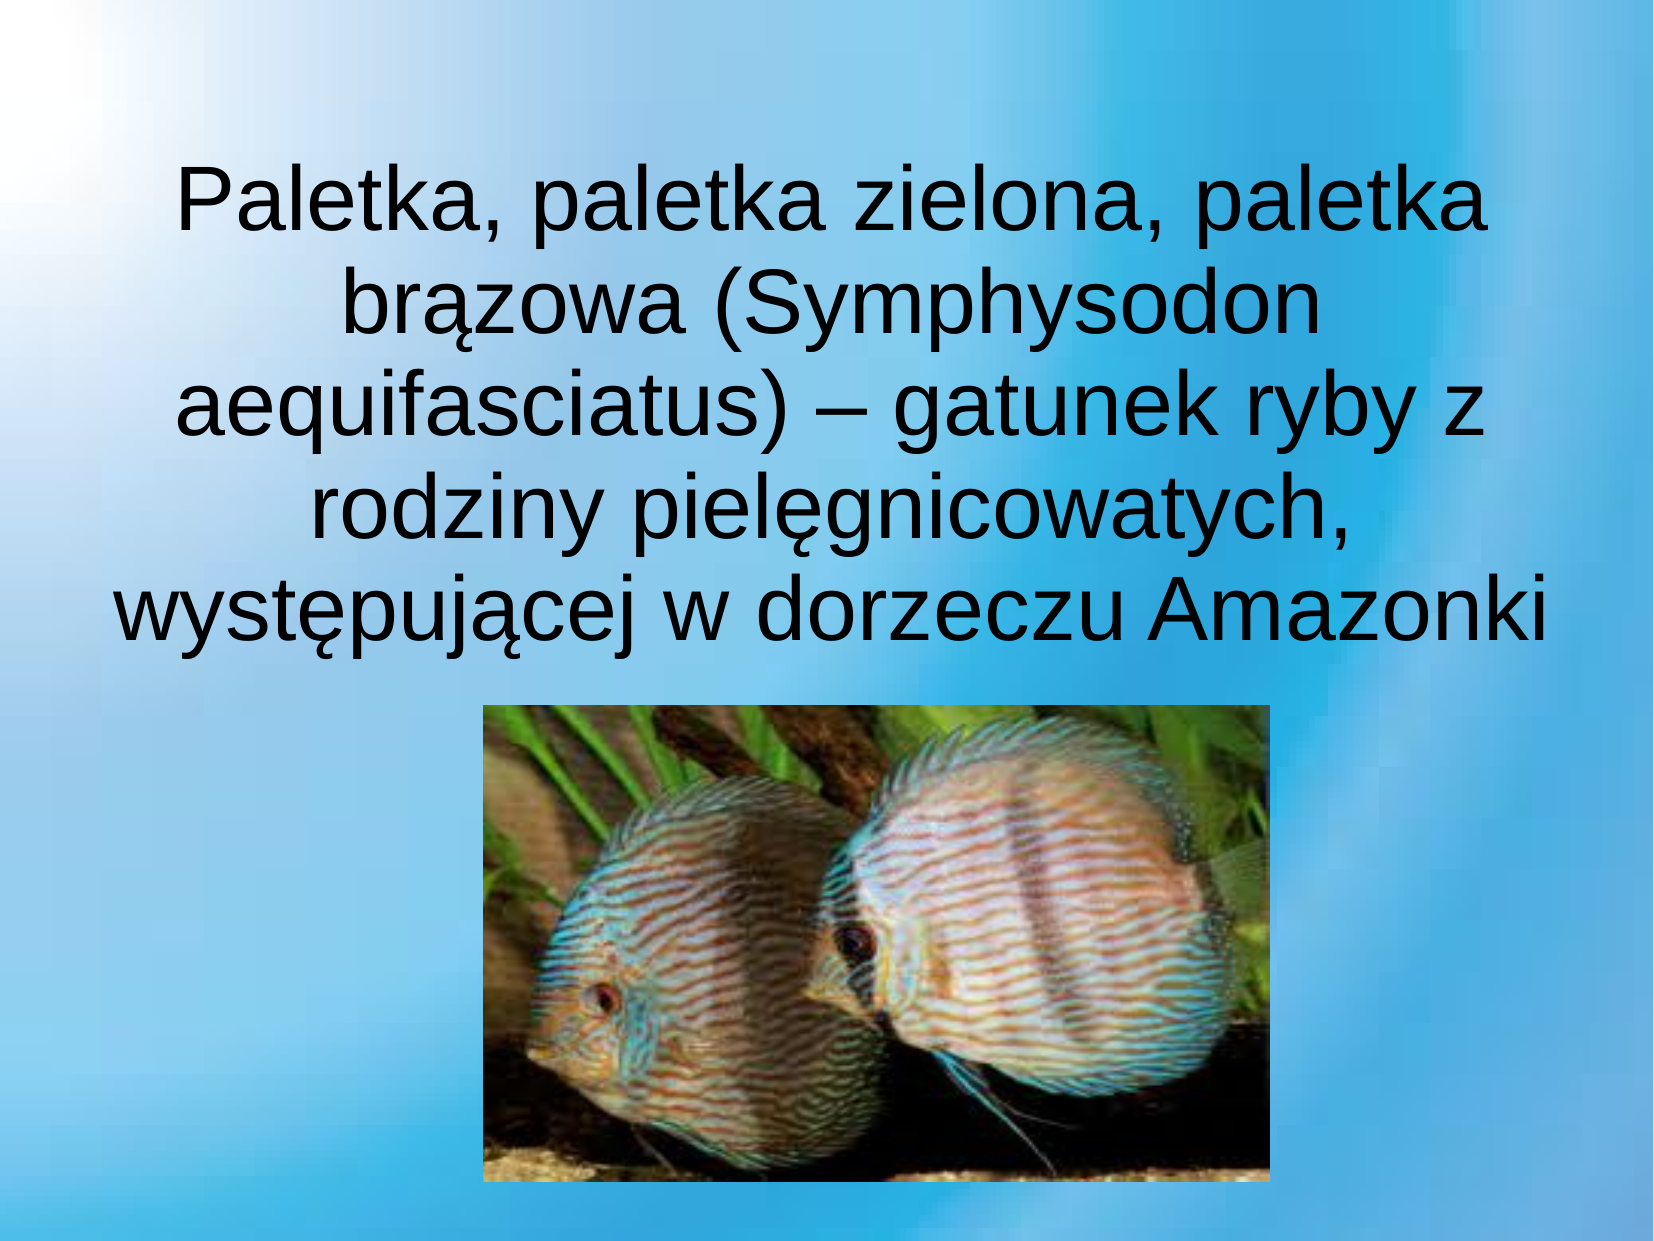

# Paletka, paletka zielona, paletka brązowa (Symphysodon aequifasciatus) – gatunek ryby z rodziny pielęgnicowatych, występującej w dorzeczu Amazonki